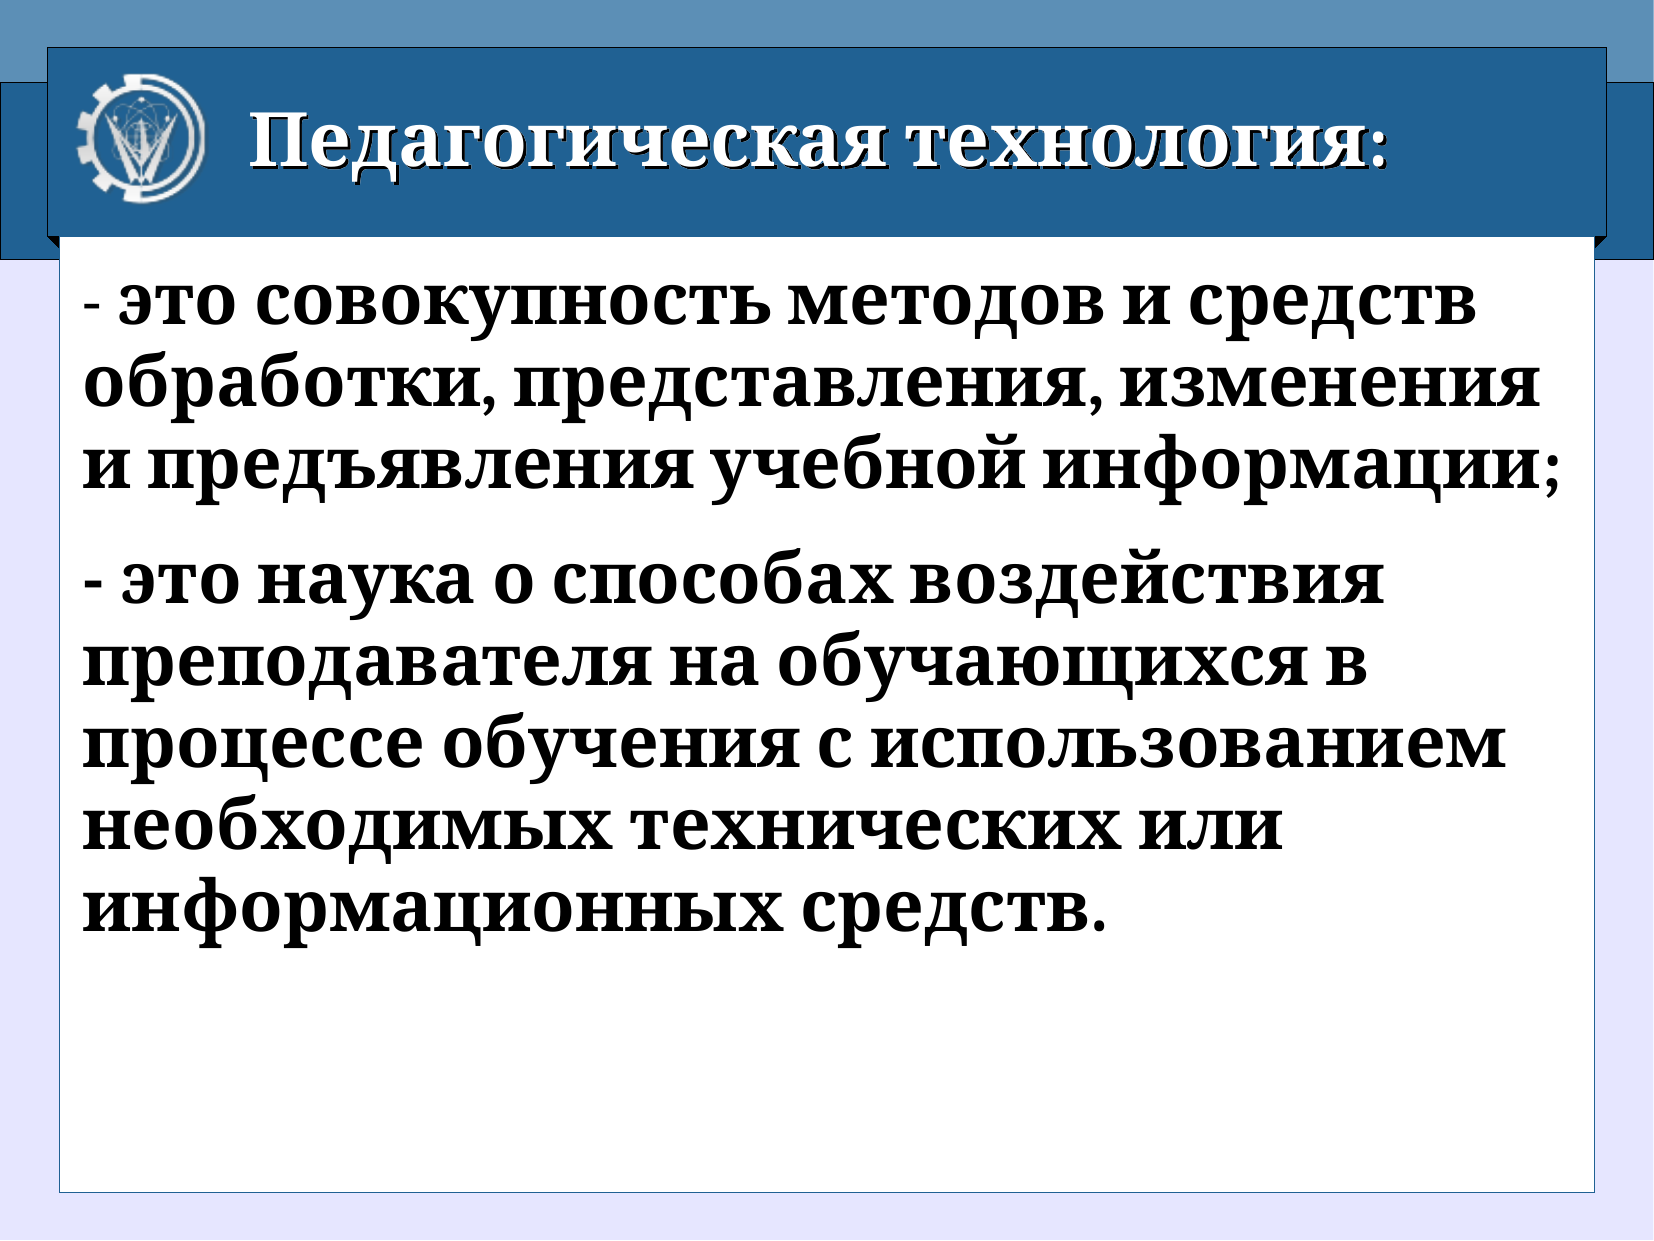

# Педагогическая технология:
- это совокупность методов и средств обработки, представления, изменения и предъявления учебной информации;
- это наука о способах воздействия преподавателя на обучающихся в процессе обучения с использованием необходимых технических или информационных средств.